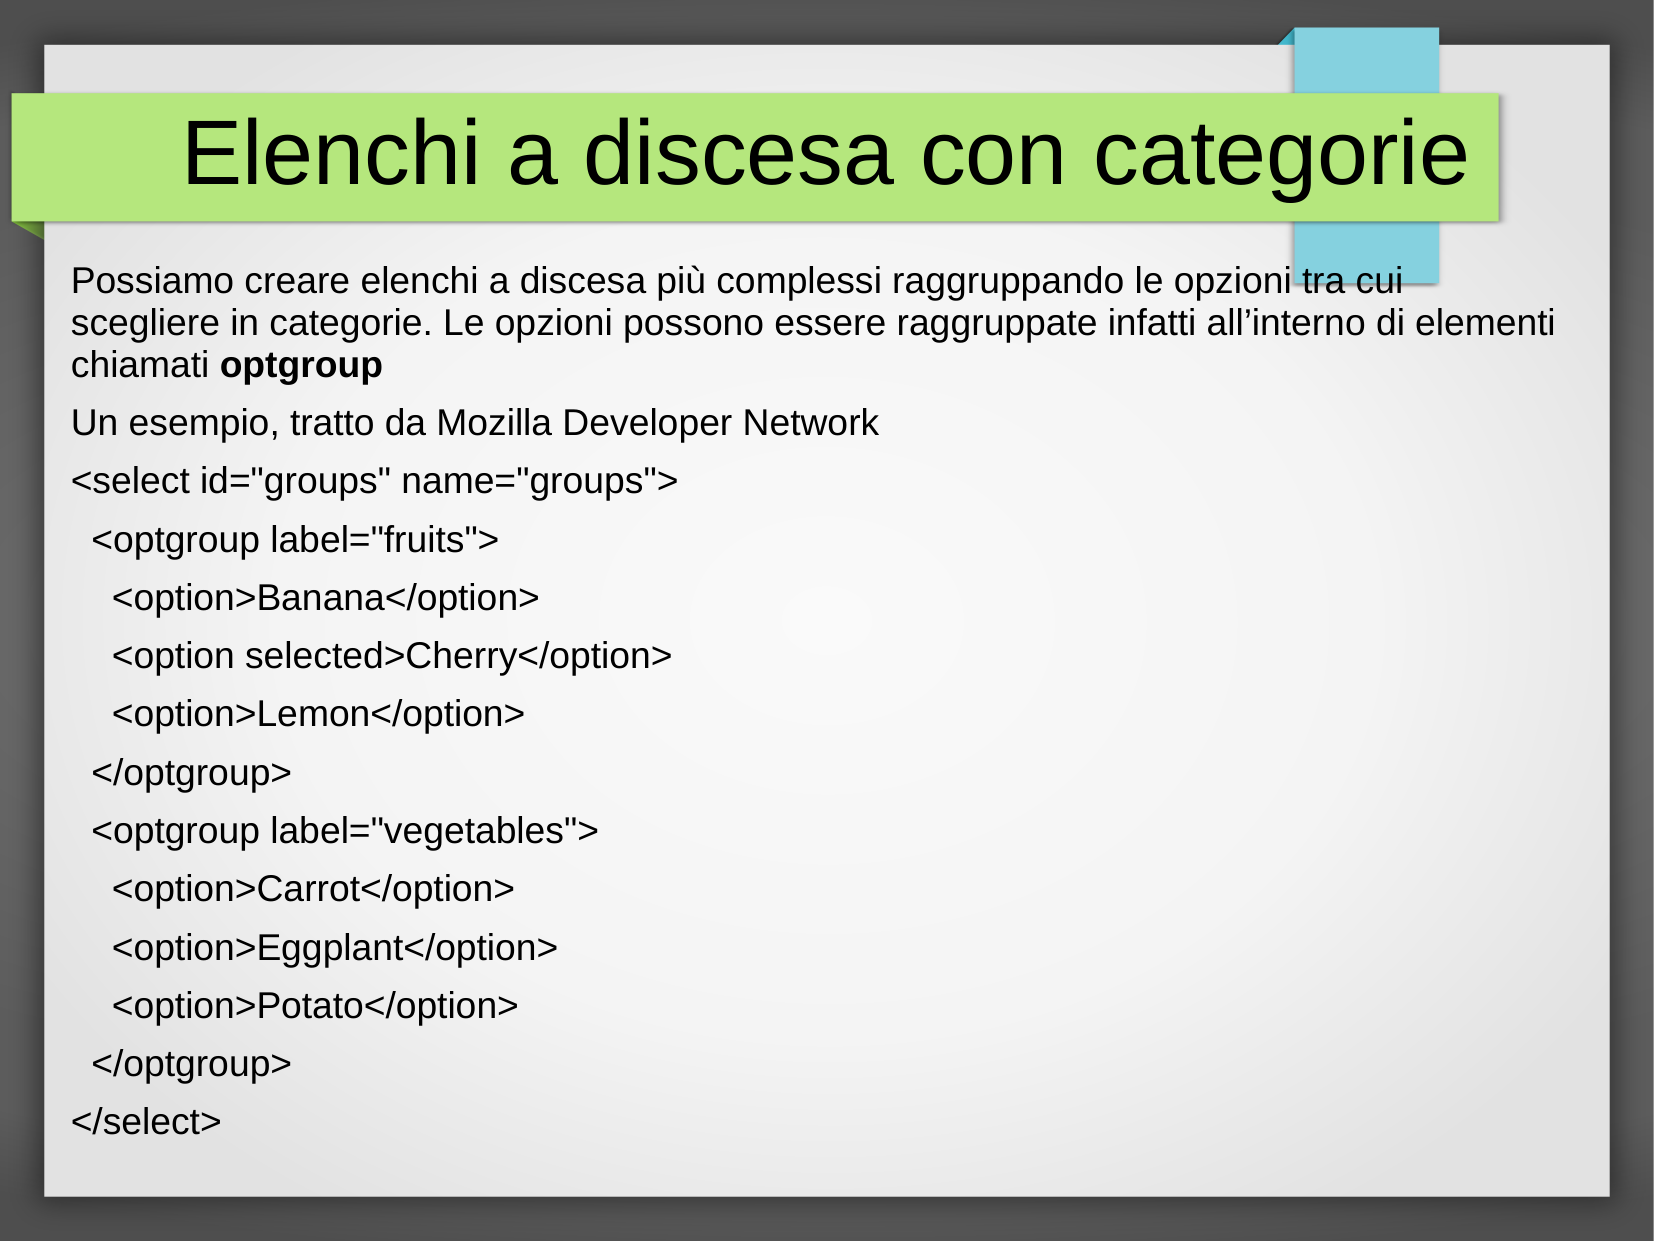

# Elenchi a discesa con categorie
Possiamo creare elenchi a discesa più complessi raggruppando le opzioni tra cui scegliere in categorie. Le opzioni possono essere raggruppate infatti all’interno di elementi chiamati optgroup
Un esempio, tratto da Mozilla Developer Network
<select id="groups" name="groups">
 <optgroup label="fruits">
 <option>Banana</option>
 <option selected>Cherry</option>
 <option>Lemon</option>
 </optgroup>
 <optgroup label="vegetables">
 <option>Carrot</option>
 <option>Eggplant</option>
 <option>Potato</option>
 </optgroup>
</select>